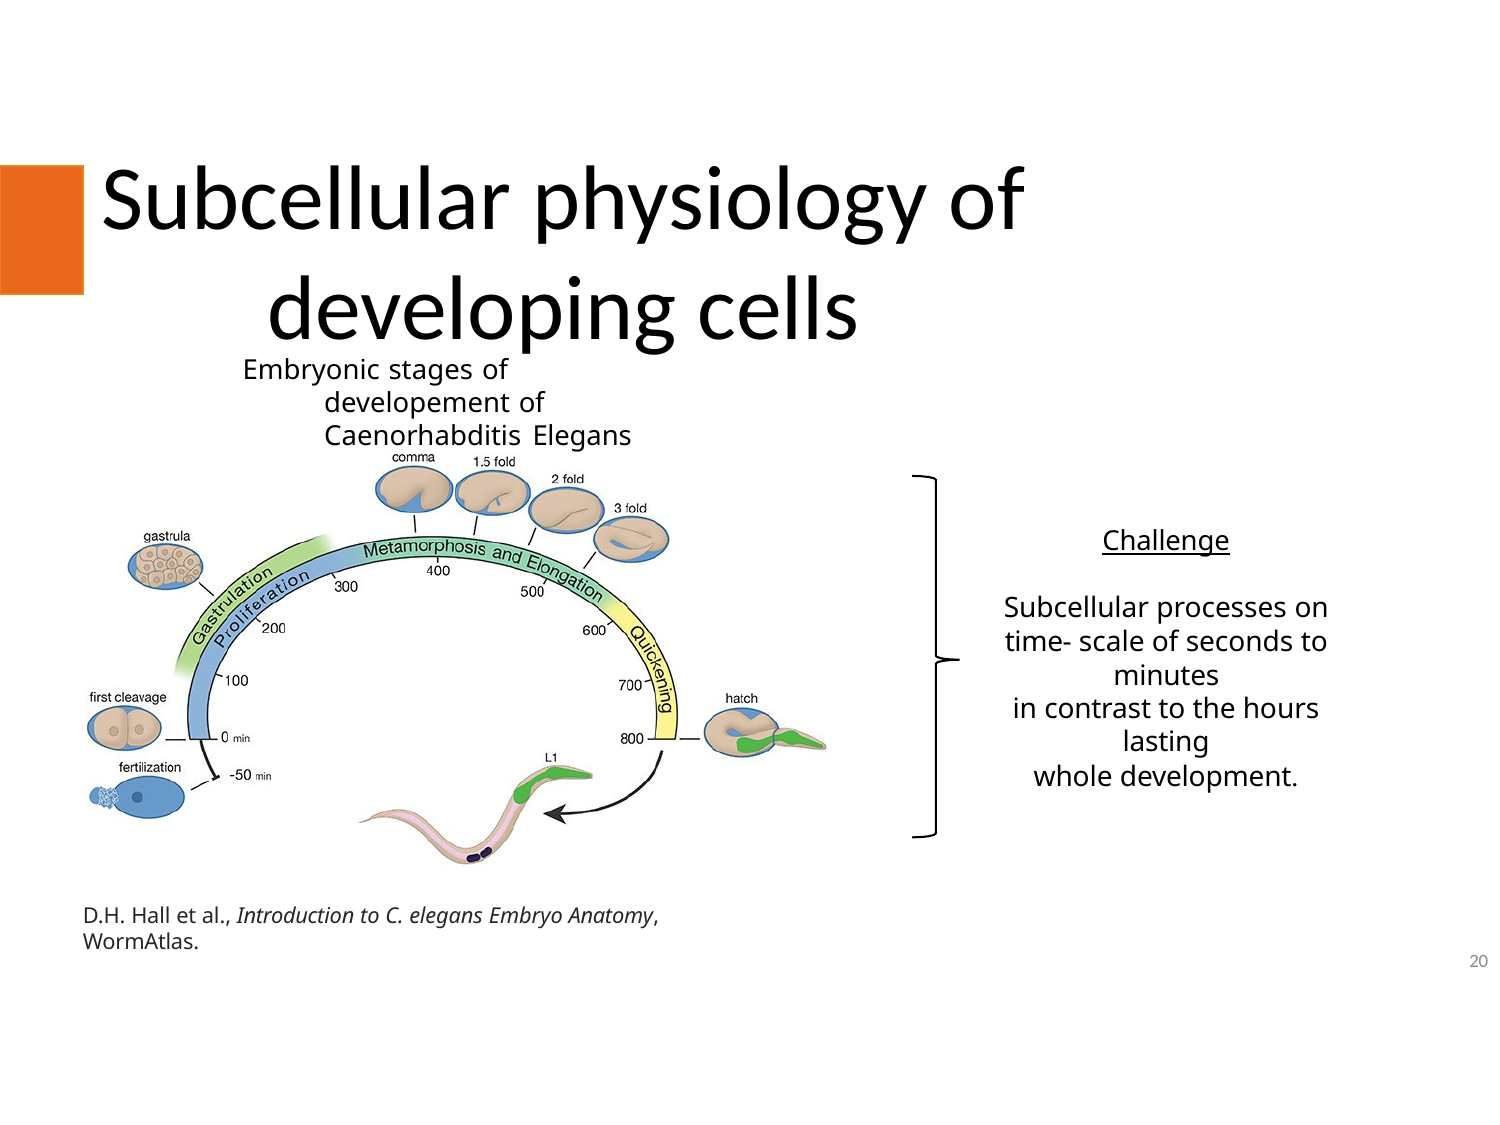

# Subcellular physiology of developing cells
Embryonic stages of developement of Caenorhabditis Elegans
Challenge
Subcellular processes on time- scale of seconds to minutes
in contrast to the hours lasting
whole development.
D.H. Hall et al., Introduction to C. elegans Embryo Anatomy, WormAtlas.
20